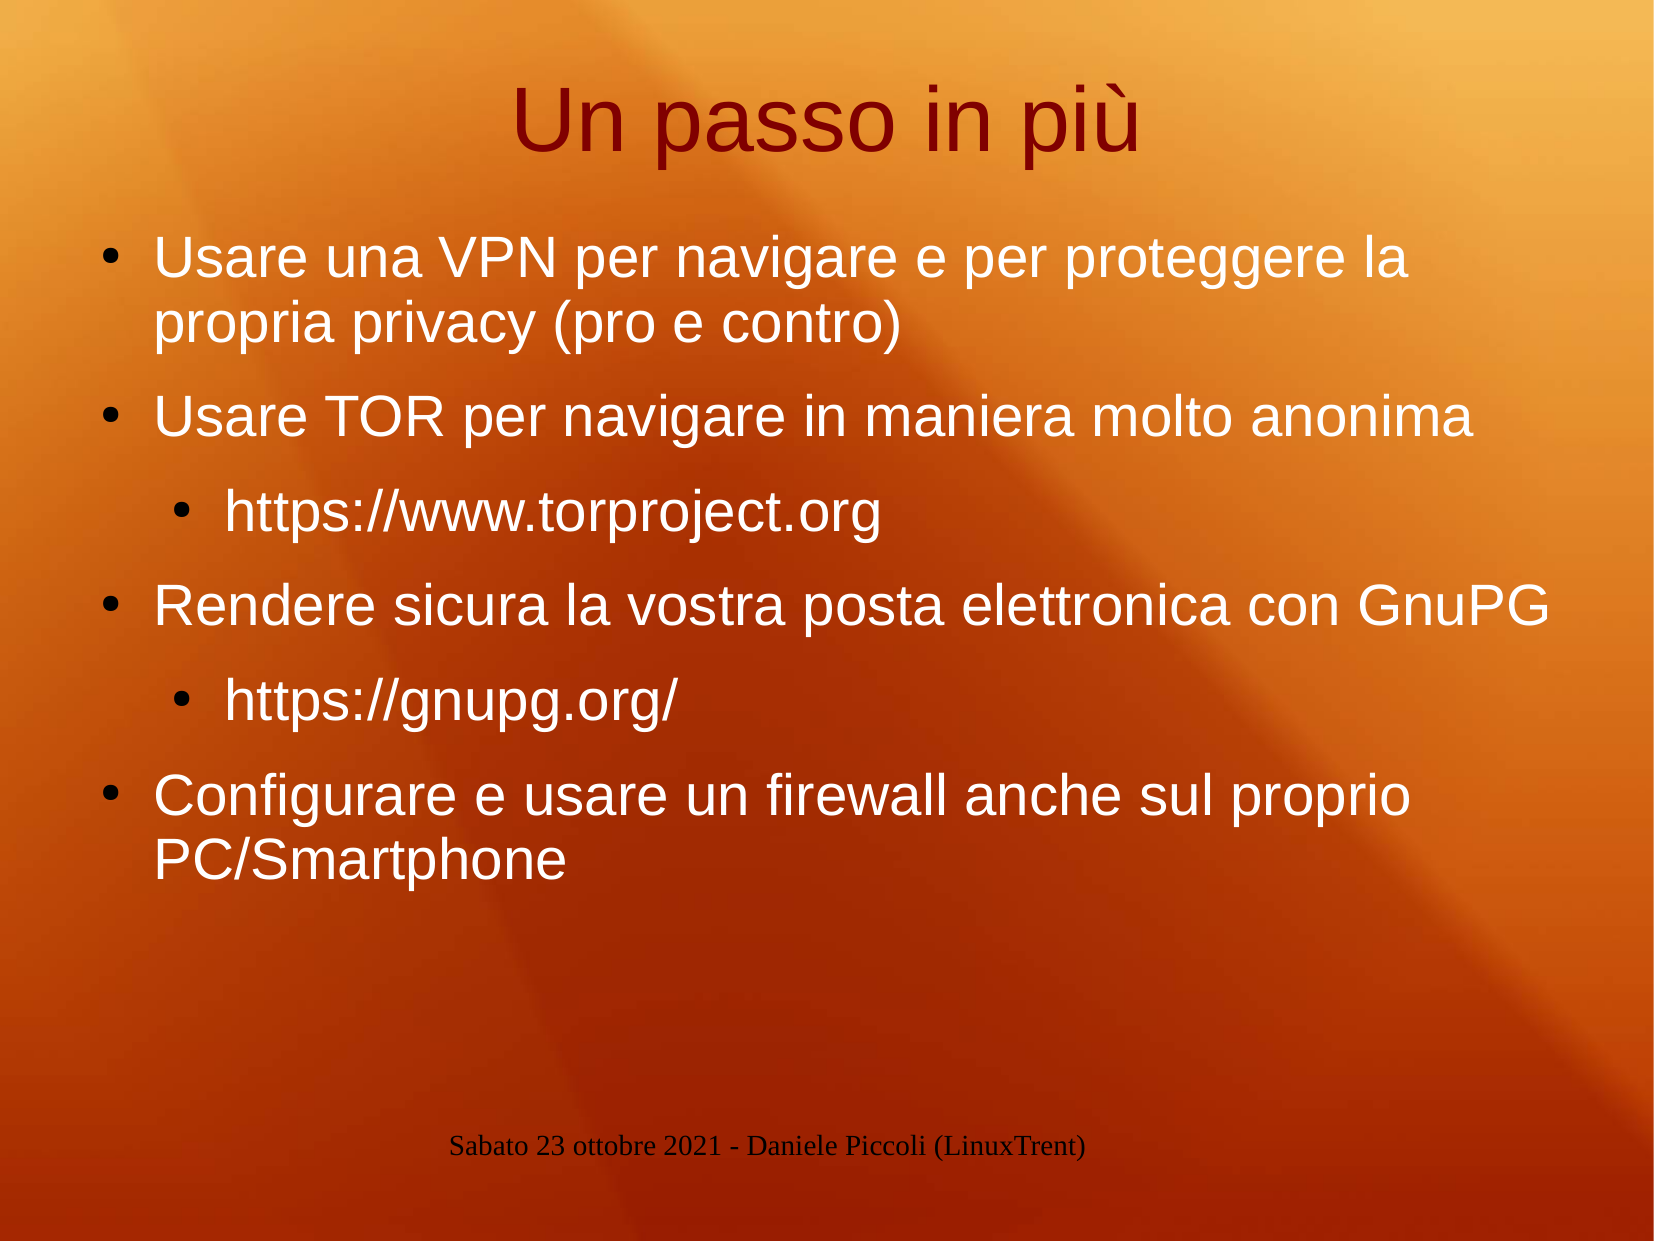

# Un passo in più
Usare una VPN per navigare e per proteggere la propria privacy (pro e contro)
Usare TOR per navigare in maniera molto anonima
https://www.torproject.org
Rendere sicura la vostra posta elettronica con GnuPG
https://gnupg.org/
Configurare e usare un firewall anche sul proprio PC/Smartphone
Sabato 23 ottobre 2021 - Daniele Piccoli (LinuxTrent)